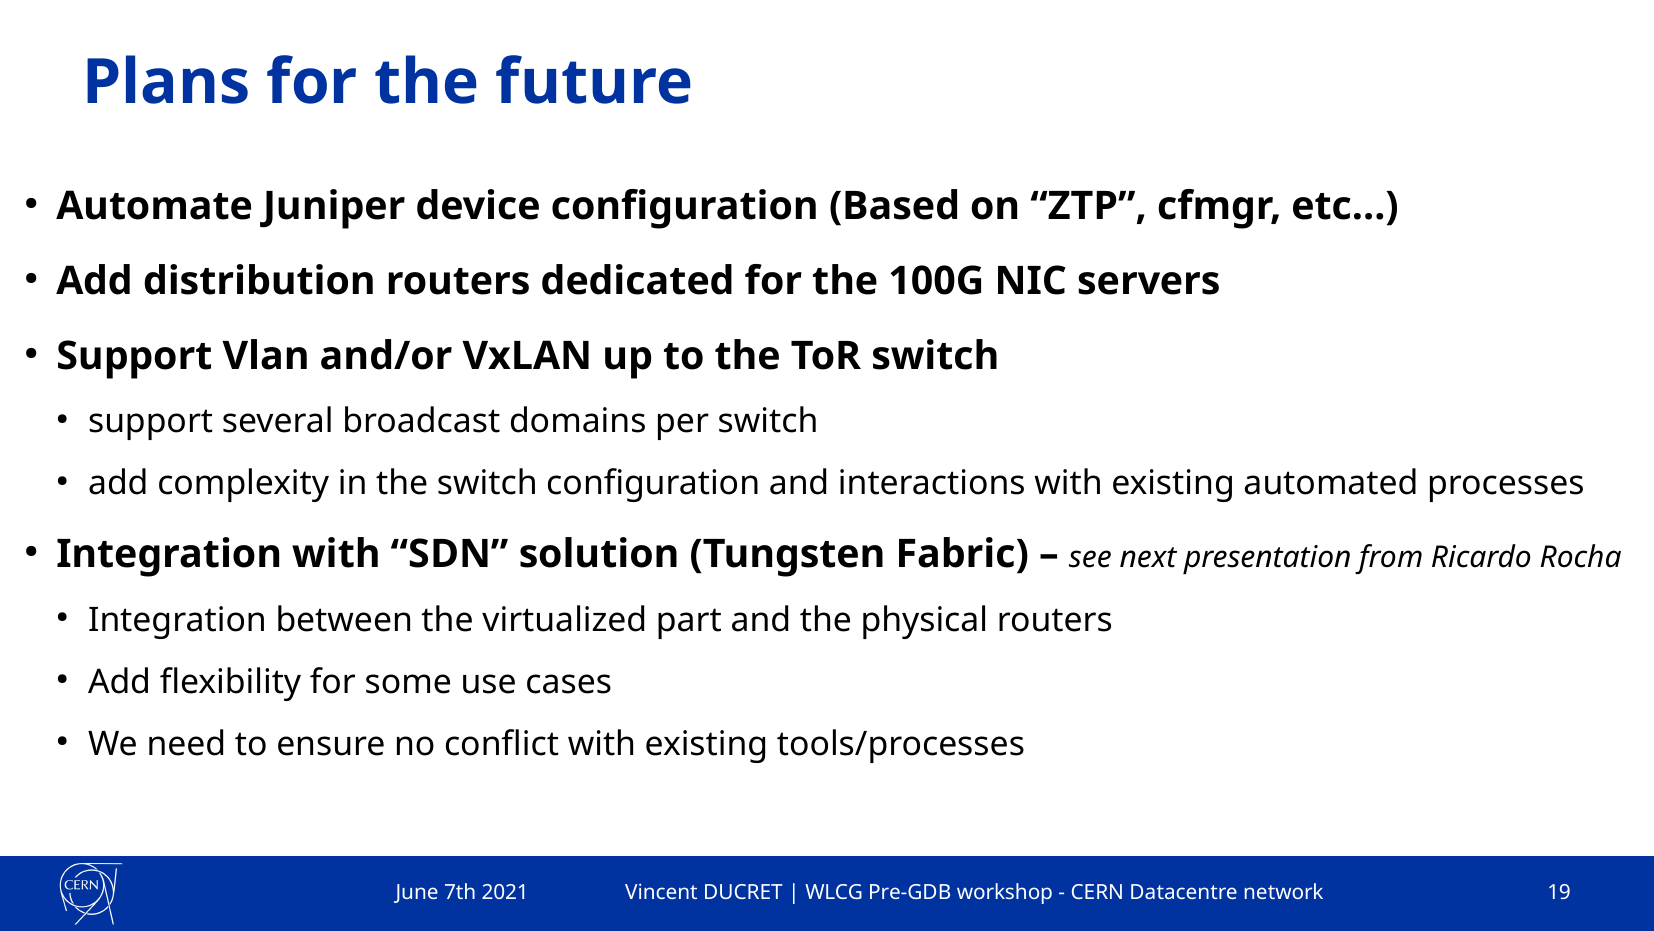

# Plans for the future
Automate Juniper device configuration (Based on “ZTP”, cfmgr, etc…)
Add distribution routers dedicated for the 100G NIC servers
Support Vlan and/or VxLAN up to the ToR switch
support several broadcast domains per switch
add complexity in the switch configuration and interactions with existing automated processes
Integration with “SDN” solution (Tungsten Fabric) – see next presentation from Ricardo Rocha
Integration between the virtualized part and the physical routers
Add flexibility for some use cases
We need to ensure no conflict with existing tools/processes
June 7th 2021
Vincent DUCRET | WLCG Pre-GDB workshop - CERN Datacentre network
19